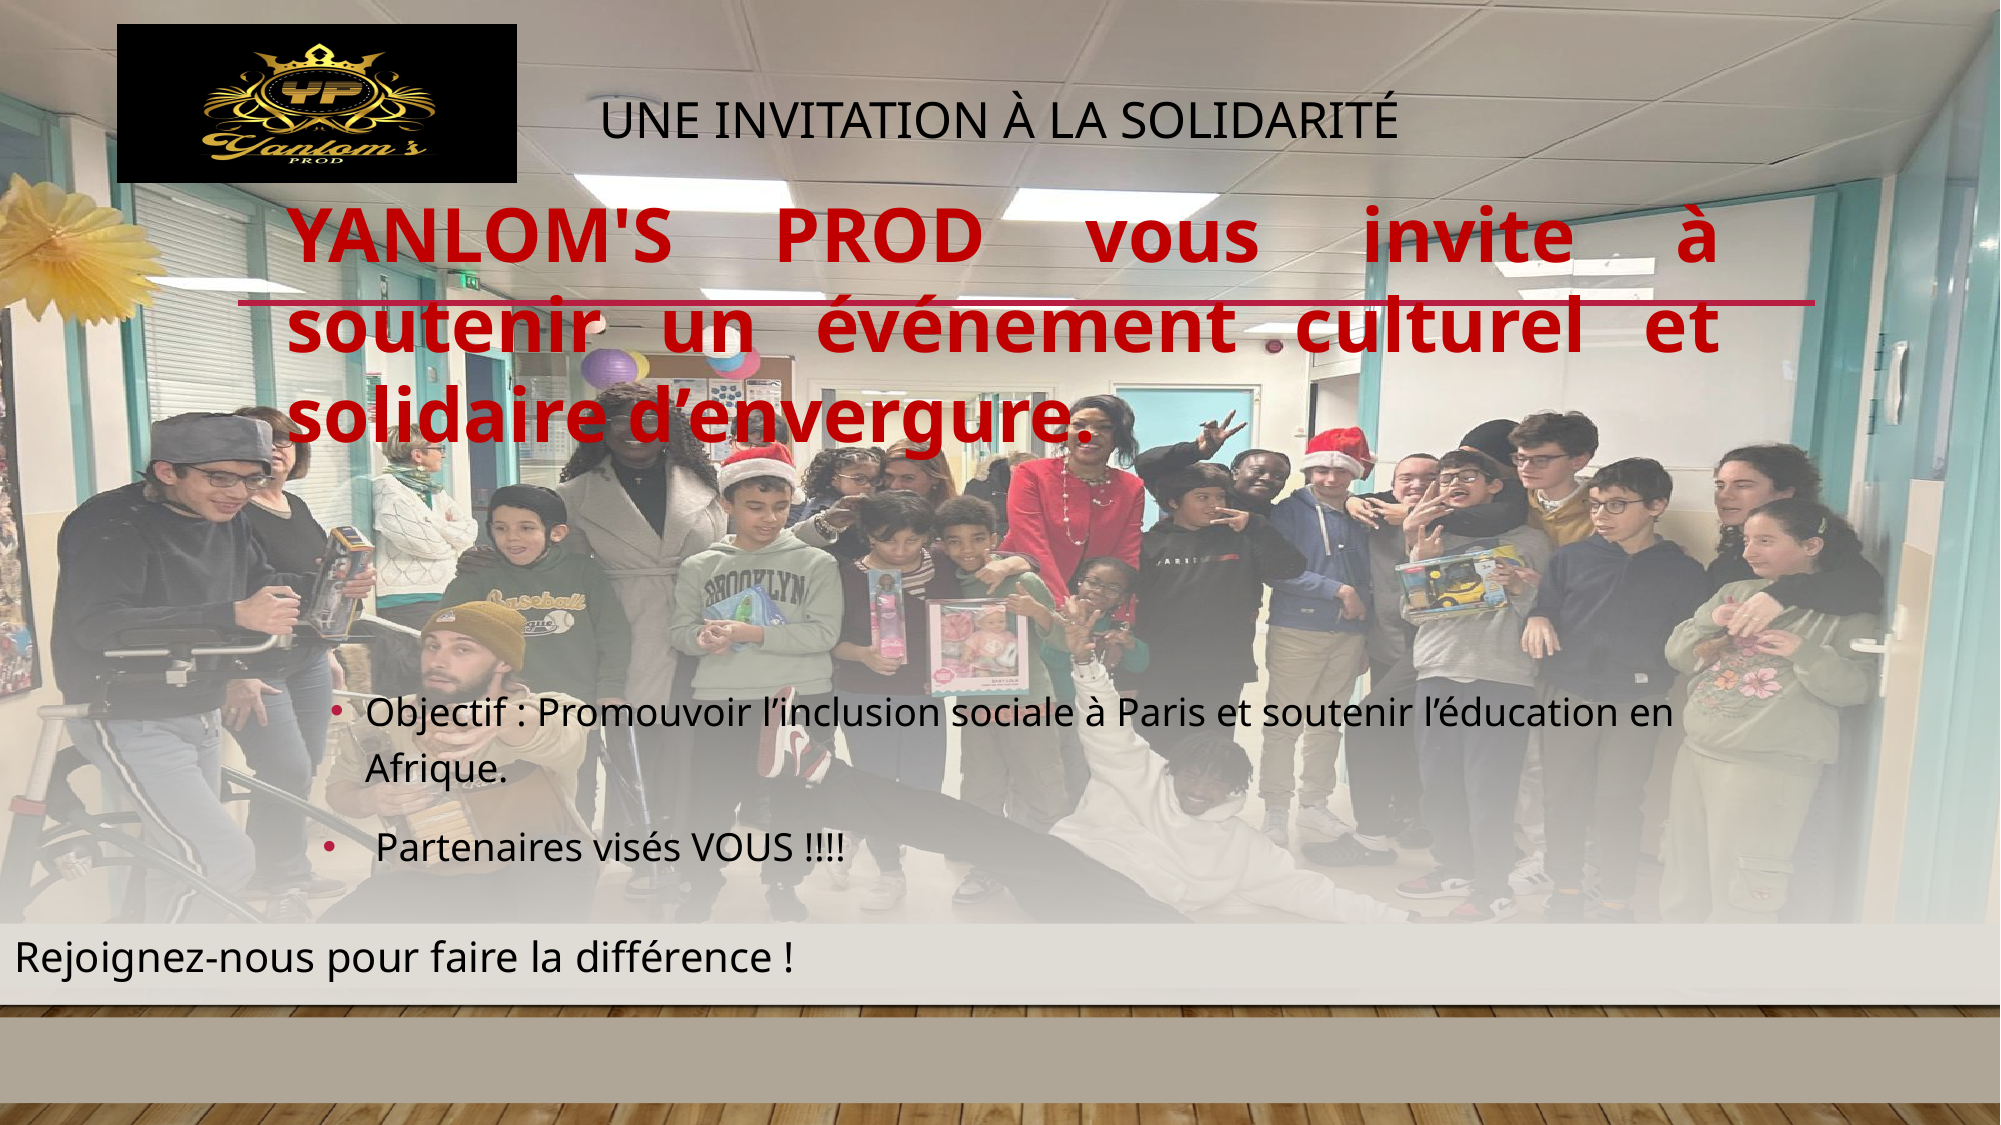

# Une Invitation à la Solidarité
YANLOM'S PROD vous invite à soutenir un événement culturel et solidaire d’envergure.
Objectif : Promouvoir l’inclusion sociale à Paris et soutenir l’éducation en Afrique.
 Partenaires visés VOUS !!!!
Rejoignez-nous pour faire la différence !